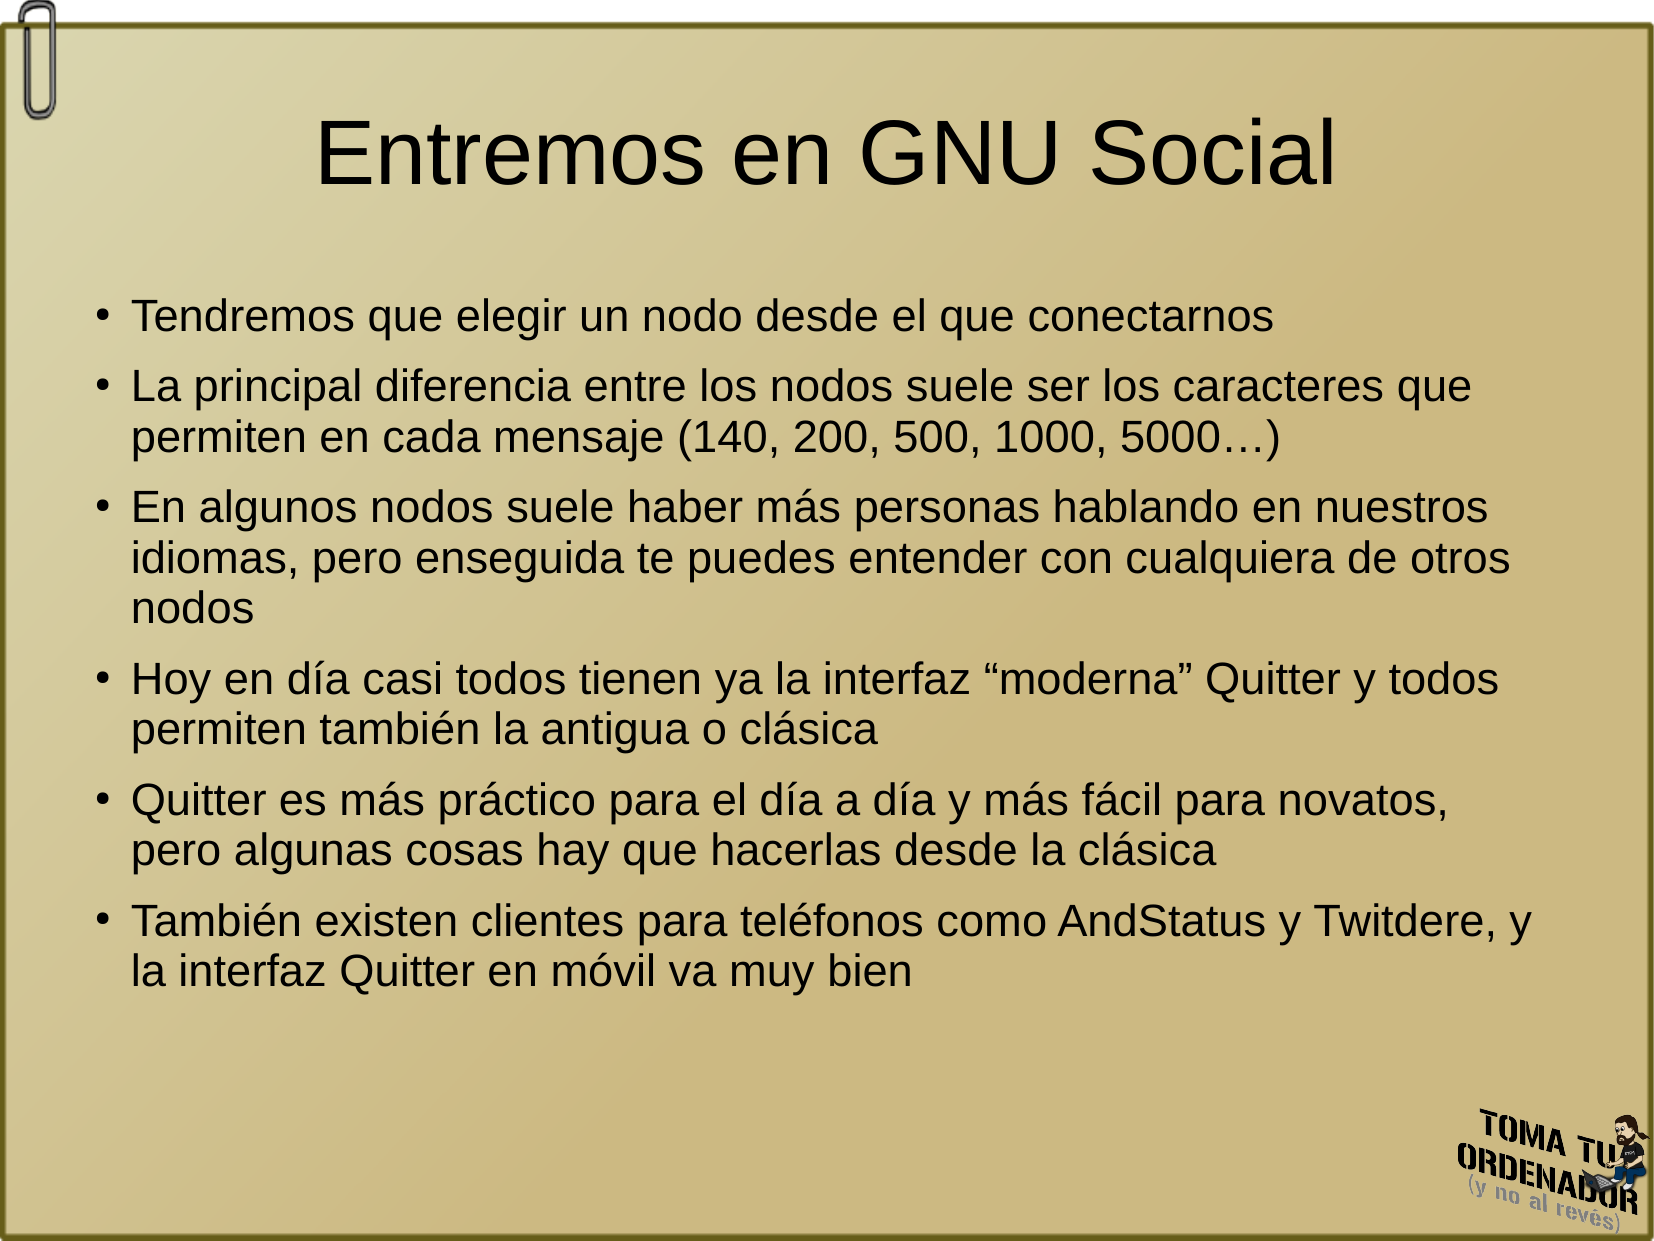

# Entremos en GNU Social
Tendremos que elegir un nodo desde el que conectarnos
La principal diferencia entre los nodos suele ser los caracteres que permiten en cada mensaje (140, 200, 500, 1000, 5000…)
En algunos nodos suele haber más personas hablando en nuestros idiomas, pero enseguida te puedes entender con cualquiera de otros nodos
Hoy en día casi todos tienen ya la interfaz “moderna” Quitter y todos permiten también la antigua o clásica
Quitter es más práctico para el día a día y más fácil para novatos, pero algunas cosas hay que hacerlas desde la clásica
También existen clientes para teléfonos como AndStatus y Twitdere, y la interfaz Quitter en móvil va muy bien